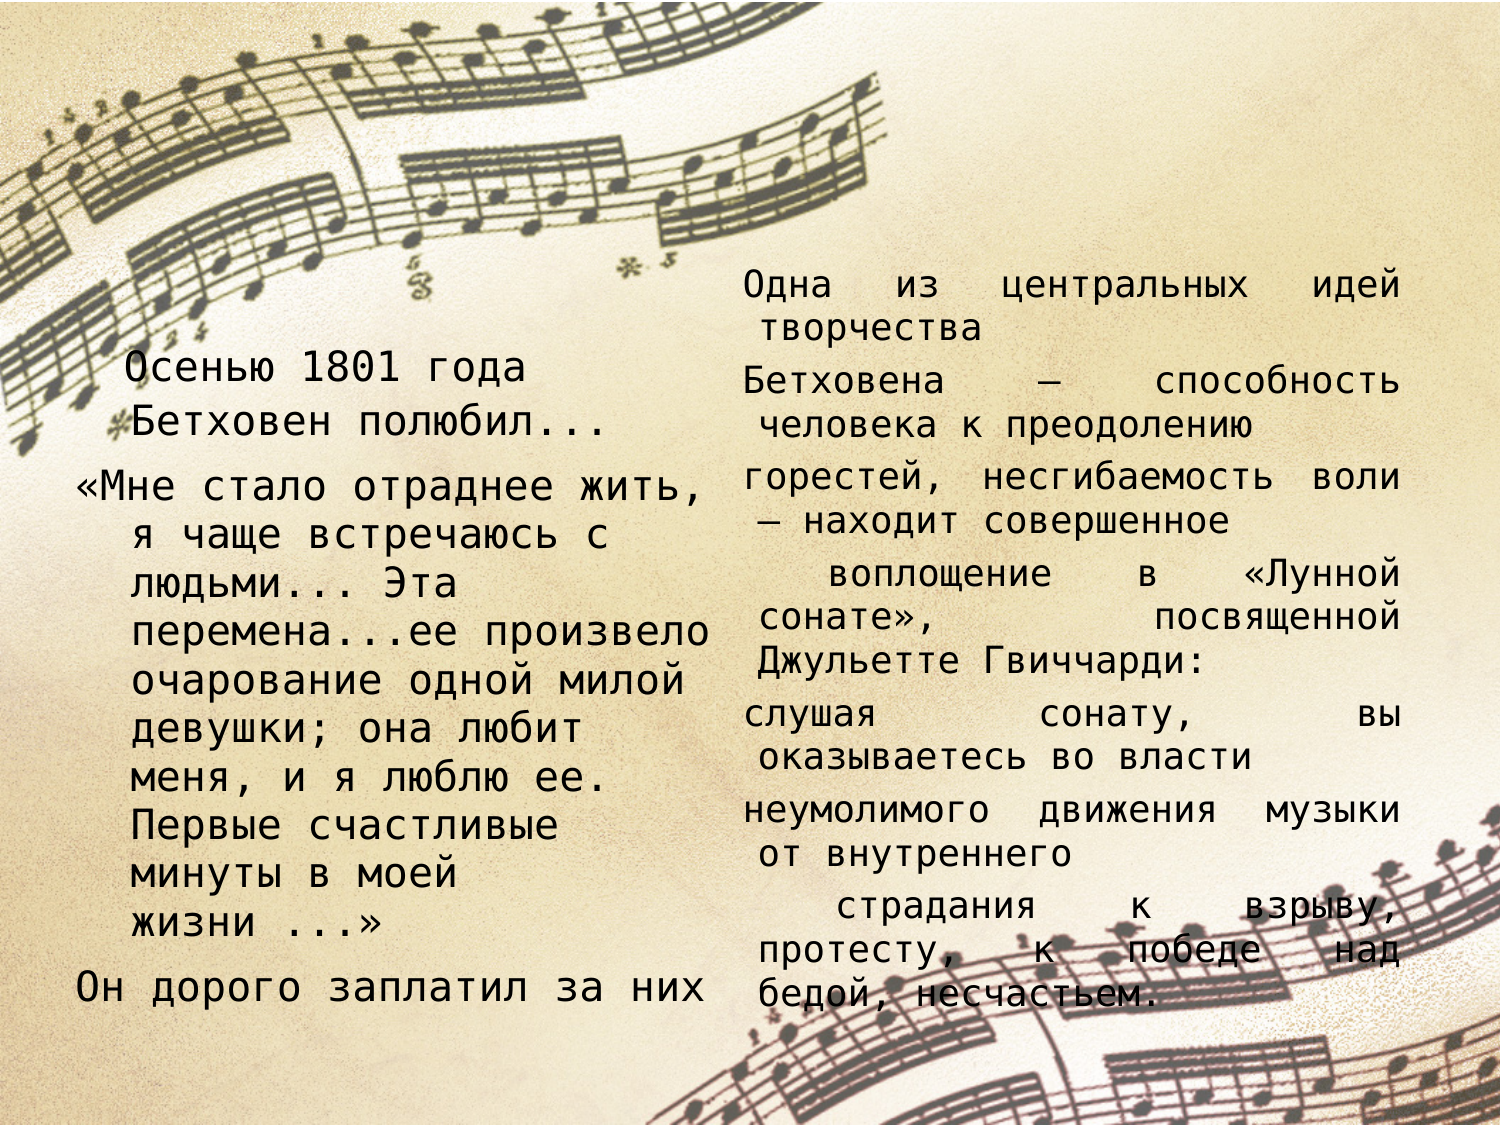

#
Одна из центральных идей творчества
Бетховена — способность человека к преодолению
горестей, несгибаемость воли — находит совершенное
 воплощение в «Лунной сонате», посвященной Джульетте Гвиччарди:
слушая сонату, вы оказываетесь во власти
неумолимого движения музыки от внутреннего
 страдания к взрыву, протесту, к победе над бедой, несчастьем.
 Осенью 1801 года Бетховен полюбил...
«Мне стало отраднее жить, я чаще встречаюсь с людьми... Эта перемена...ее произвело очарование одной милой девушки; она любит меня, и я люблю ее. Первые счастливые минуты в моей жизни ...»
Он дорого заплатил за них